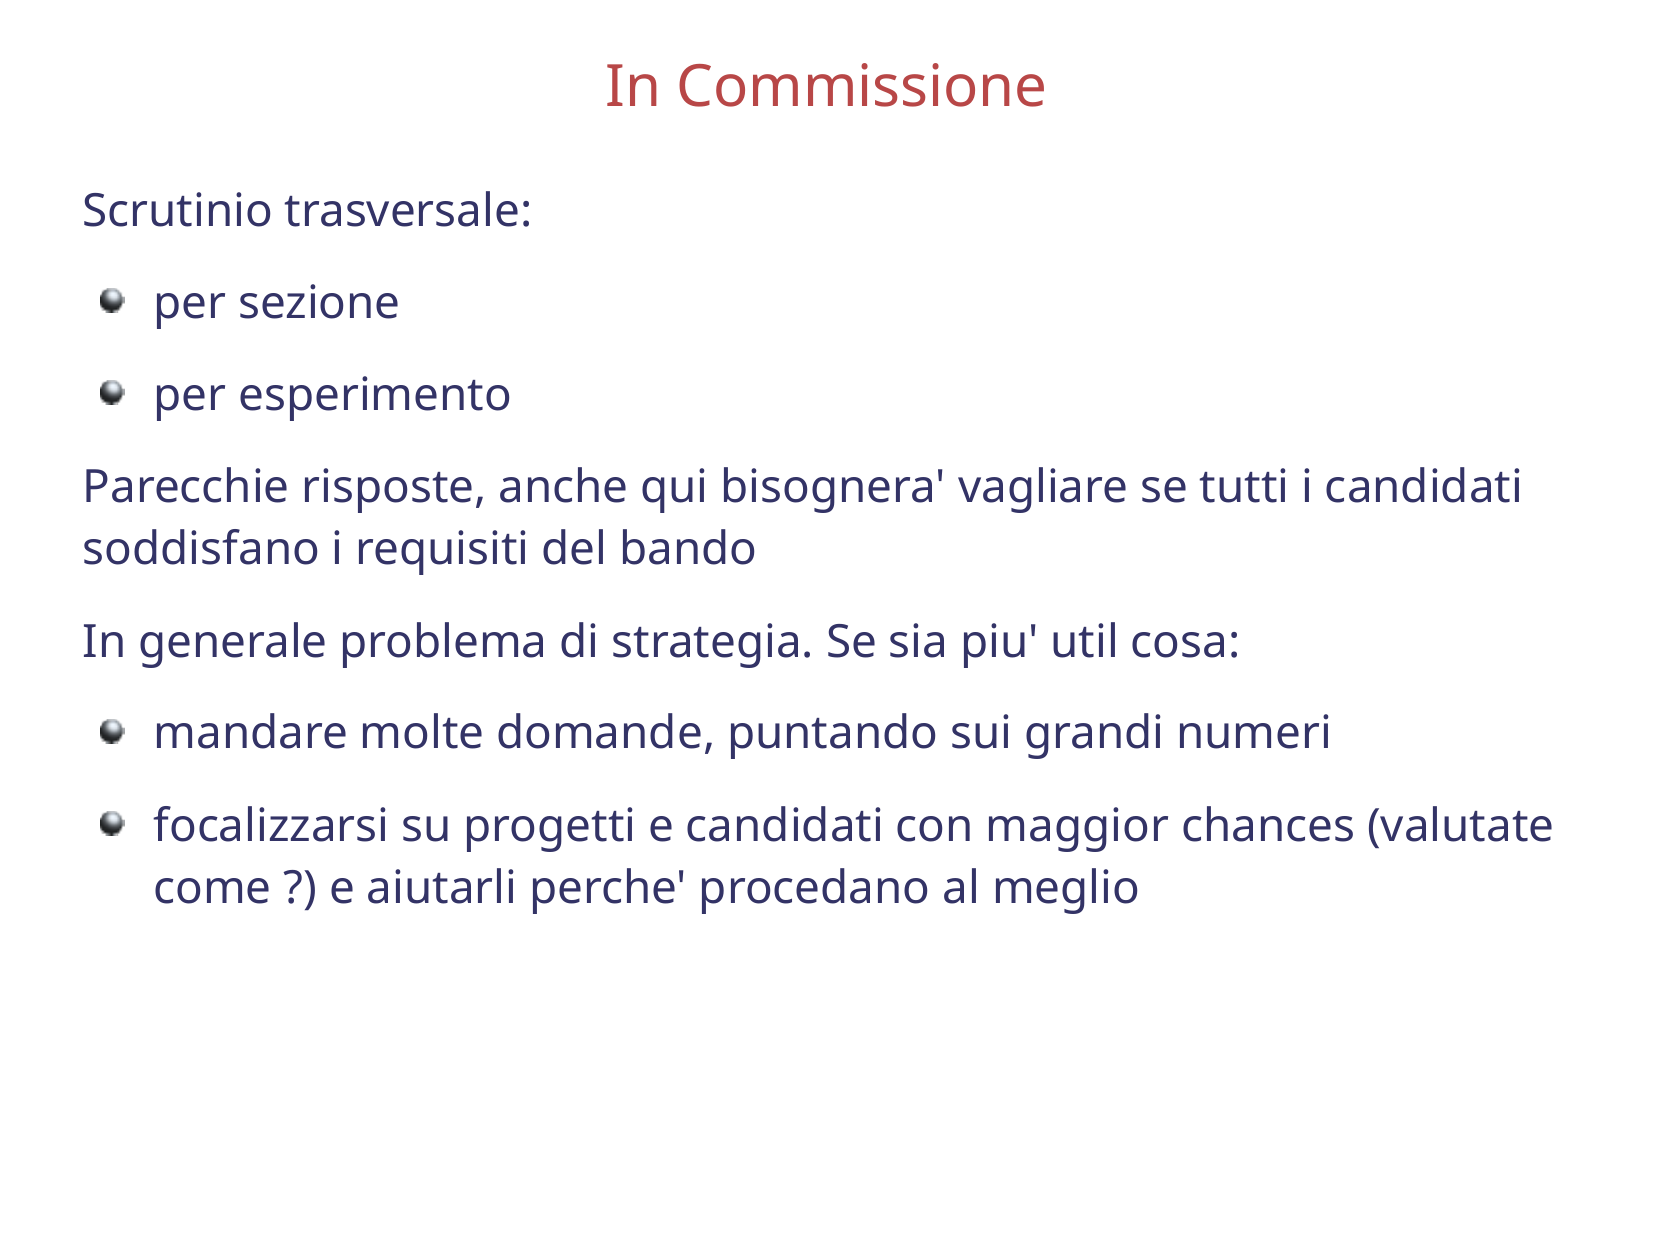

# In Commissione
Scrutinio trasversale:
per sezione
per esperimento
Parecchie risposte, anche qui bisognera' vagliare se tutti i candidati soddisfano i requisiti del bando
In generale problema di strategia. Se sia piu' util cosa:
mandare molte domande, puntando sui grandi numeri
focalizzarsi su progetti e candidati con maggior chances (valutate come ?) e aiutarli perche' procedano al meglio